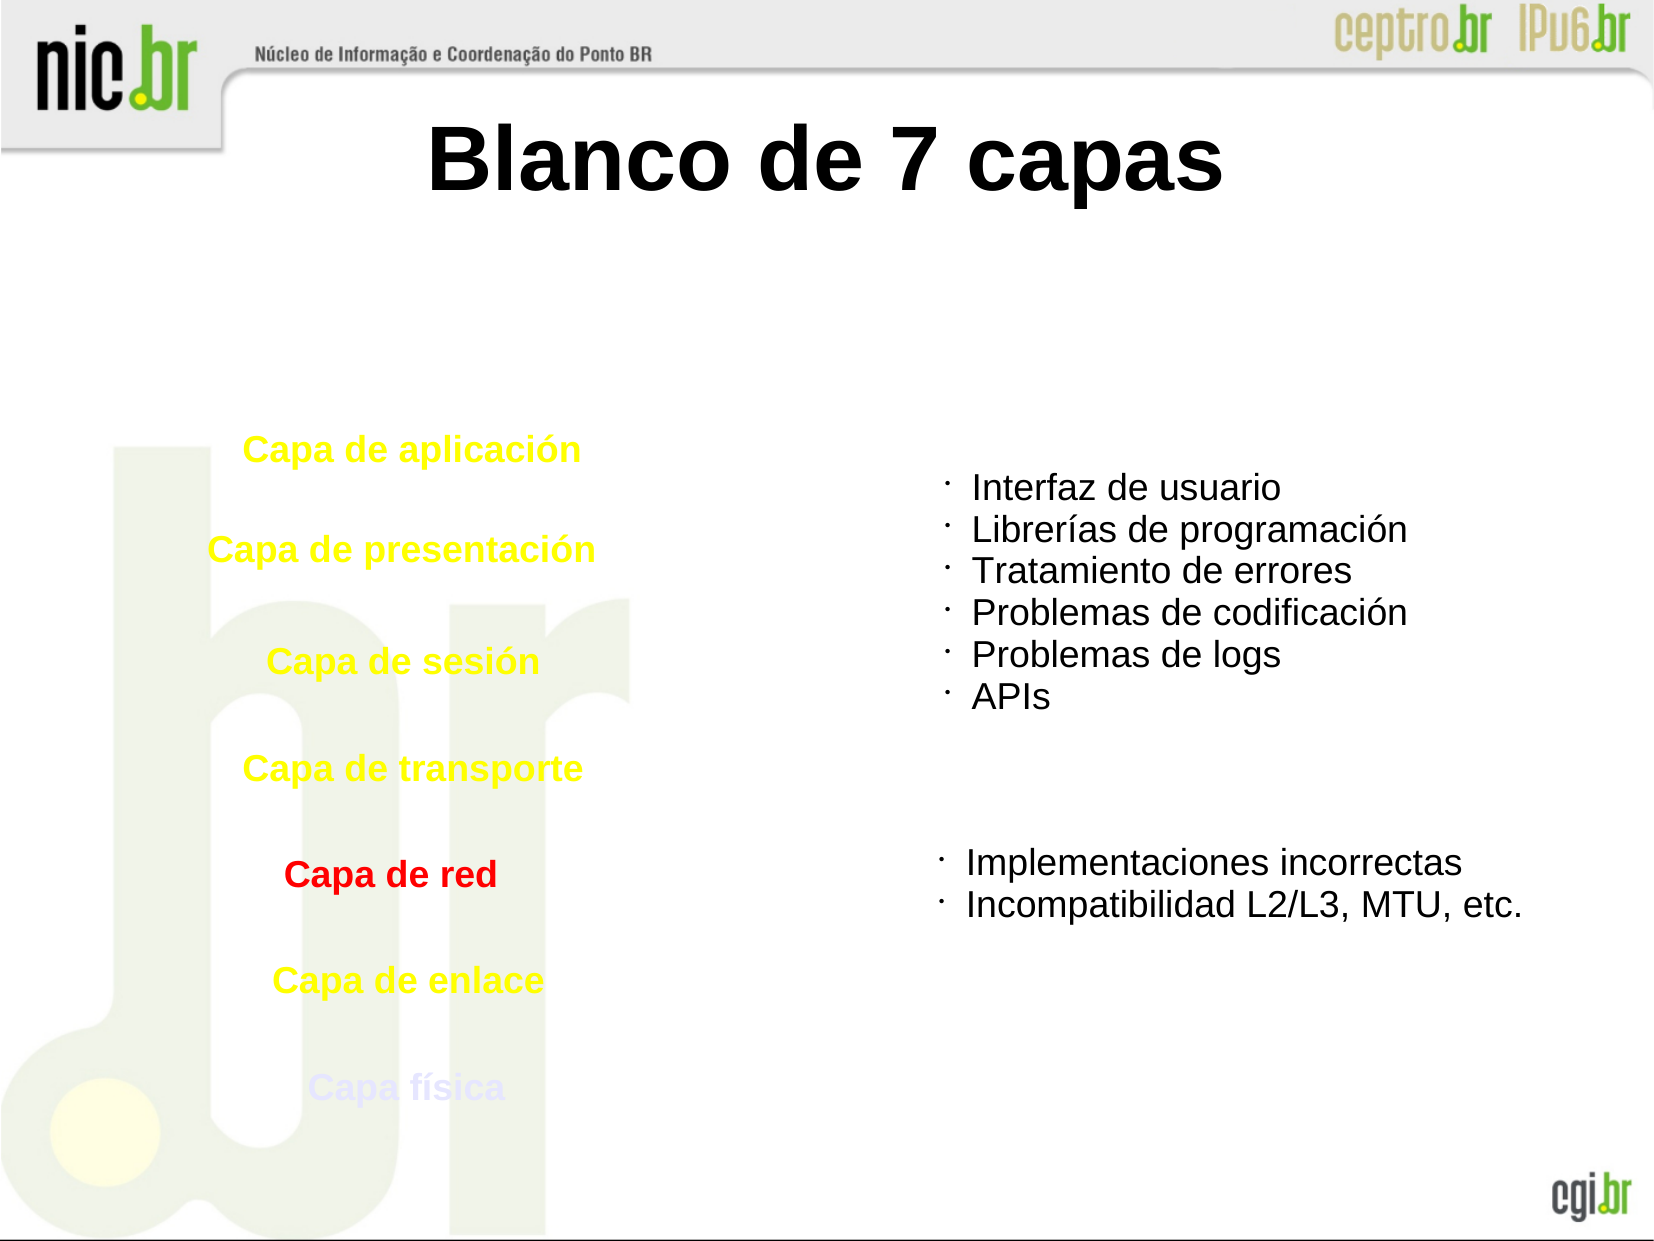

Blanco de 7 capas
Capa de aplicación
 Interfaz de usuario
 Librerías de programación
 Tratamiento de errores
 Problemas de codificación
 Problemas de logs
 APIs
Capa de presentación
Capa de sesión
Capa de transporte
 Implementaciones incorrectas
 Incompatibilidad L2/L3, MTU, etc.
Capa de red
Capa de enlace
Capa física